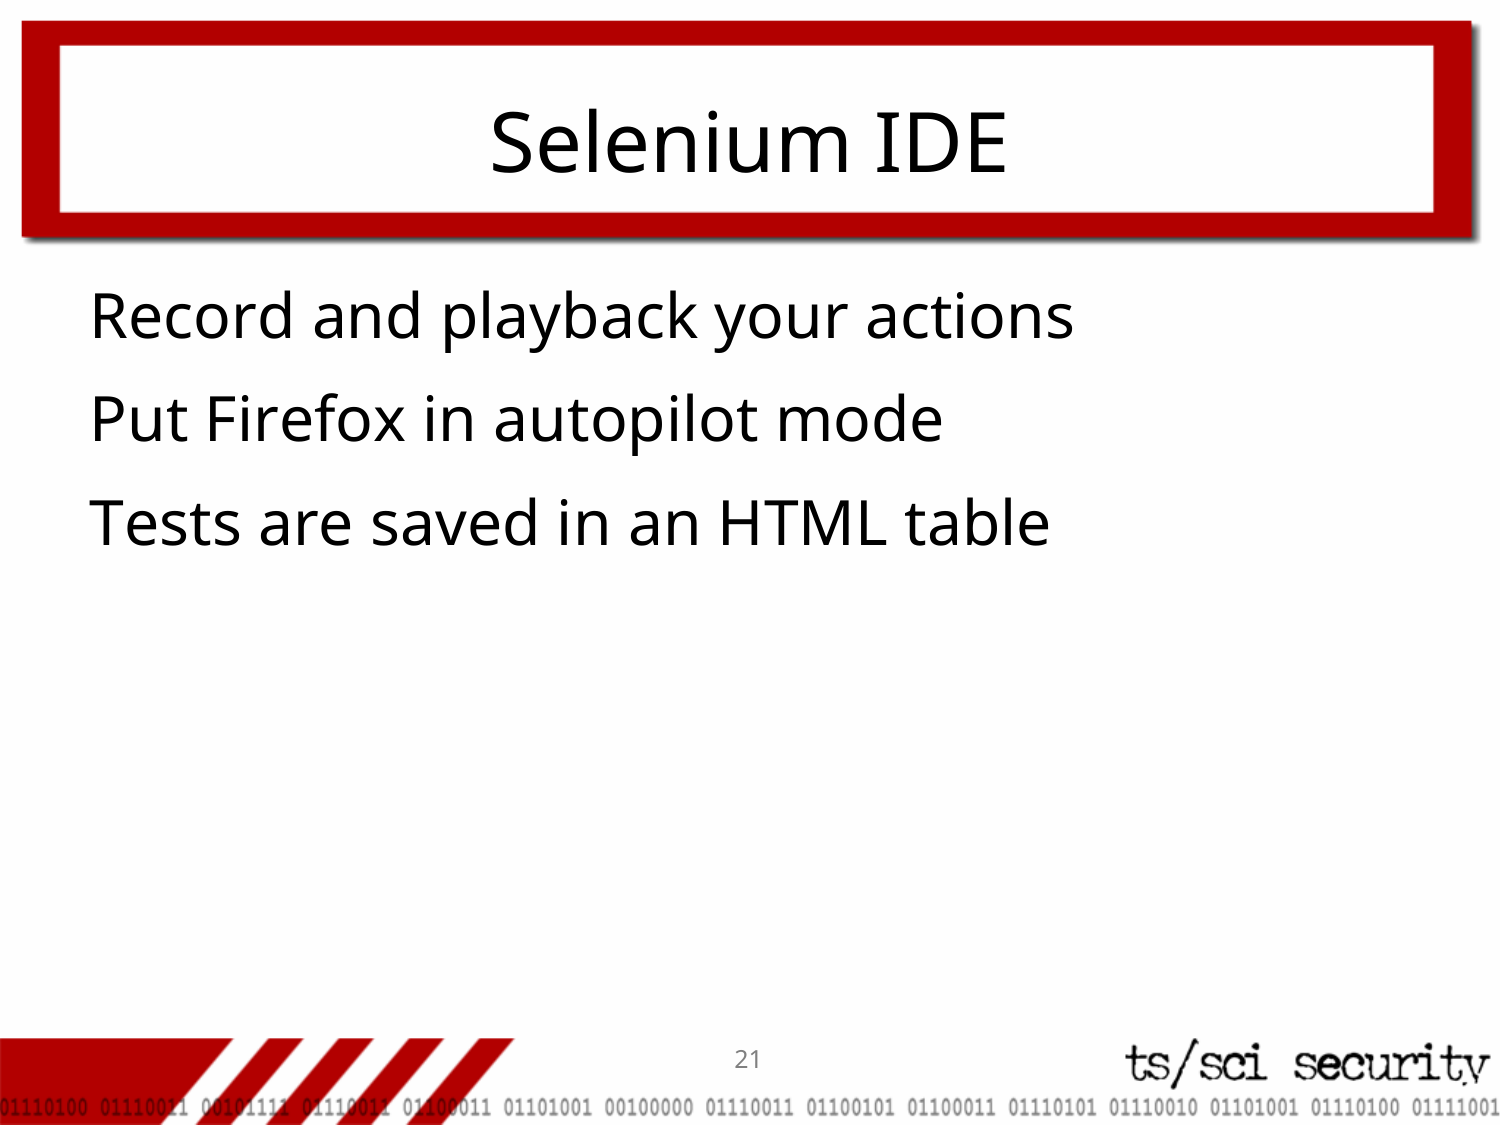

# Selenium IDE
Record and playback your actions
Put Firefox in autopilot mode
Tests are saved in an HTML table
21